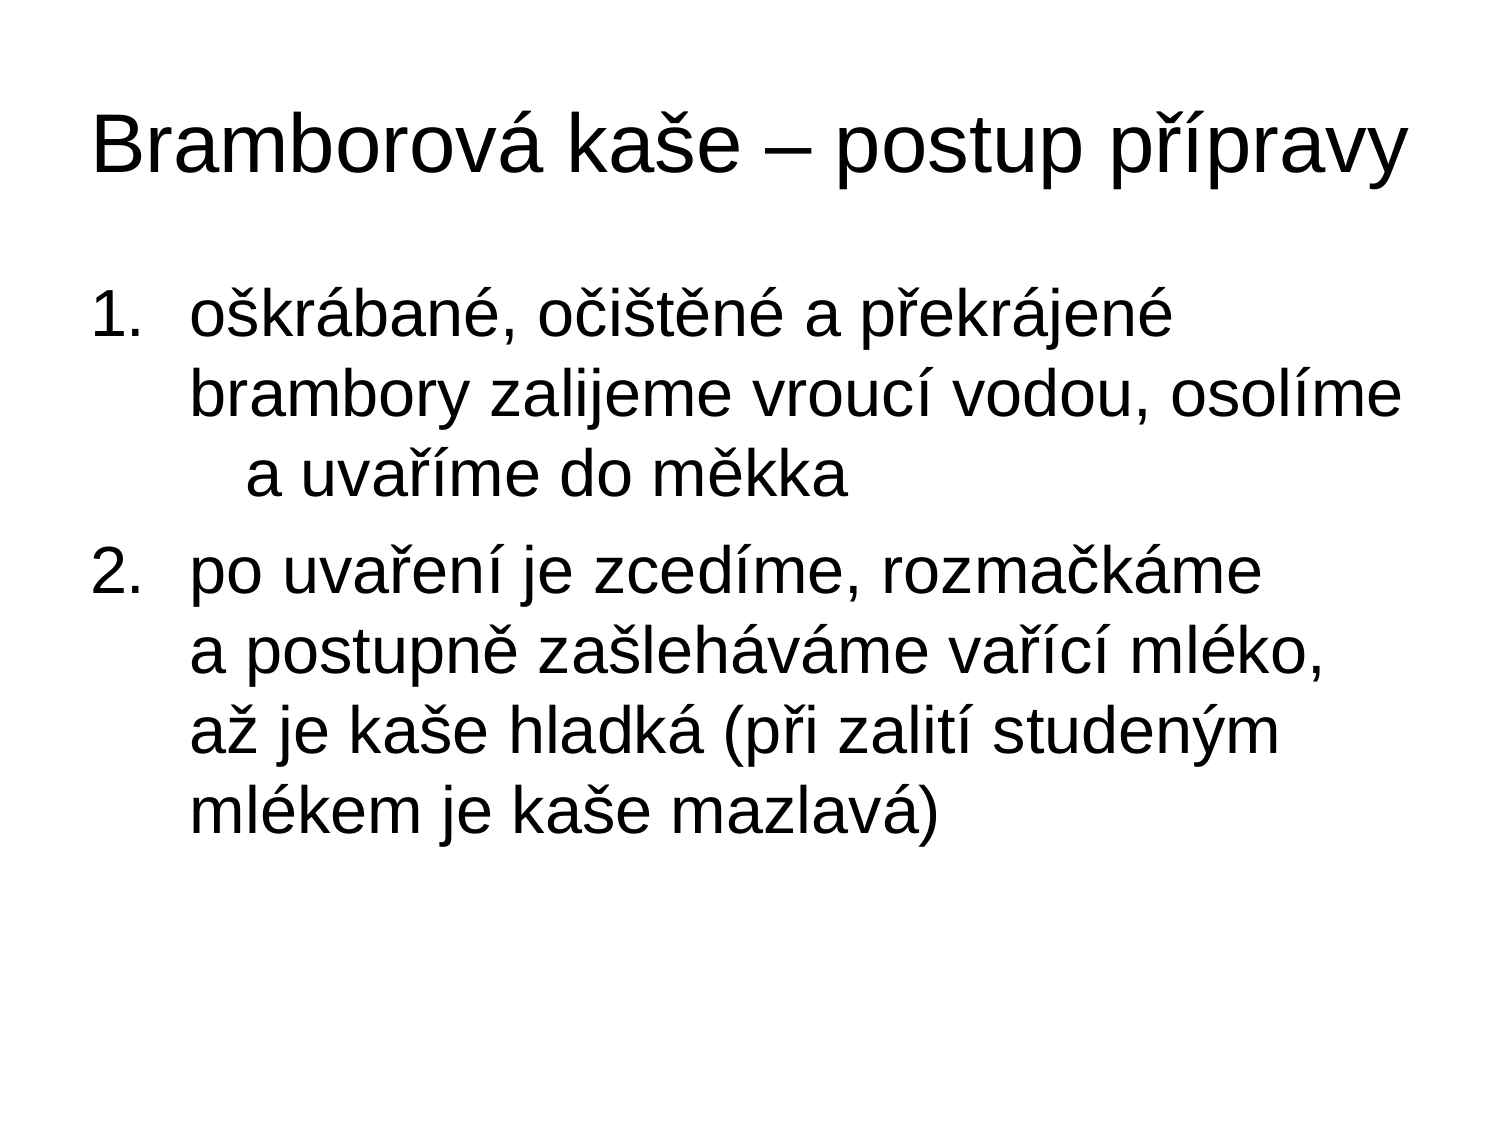

# Bramborová kaše – postup přípravy
1. 	oškrábané, očištěné a překrájené brambory zalijeme vroucí vodou, osolíme a uvaříme do měkka
2. 	po uvaření je zcedíme, rozmačkáme
a postupně zašleháváme vařící mléko, až je kaše hladká (při zalití studeným mlékem je kaše mazlavá)